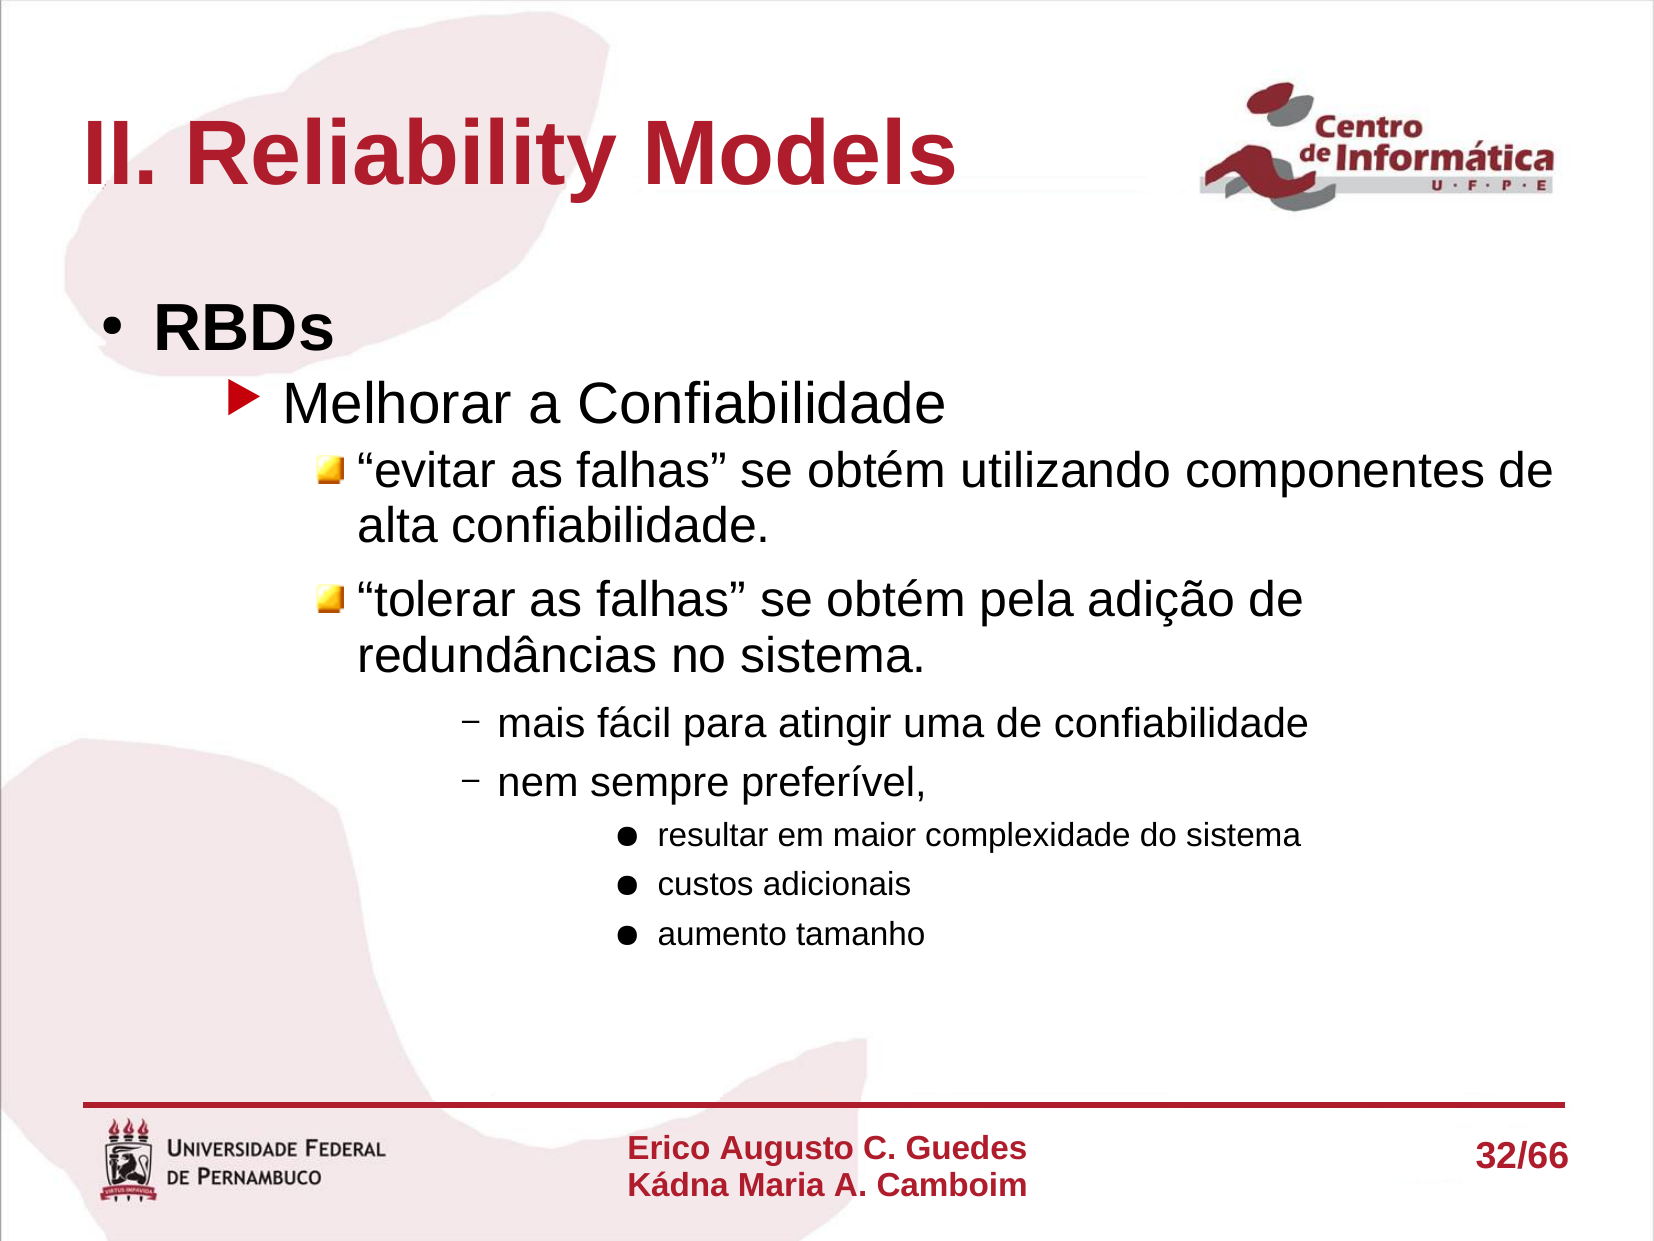

# II. Reliability Models
RBDs
 Melhorar a Confiabilidade
“evitar as falhas” se obtém utilizando componentes de alta confiabilidade.
“tolerar as falhas” se obtém pela adição de redundâncias no sistema.
mais fácil para atingir uma de confiabilidade
nem sempre preferível,
● resultar em maior complexidade do sistema
● custos adicionais
● aumento tamanho